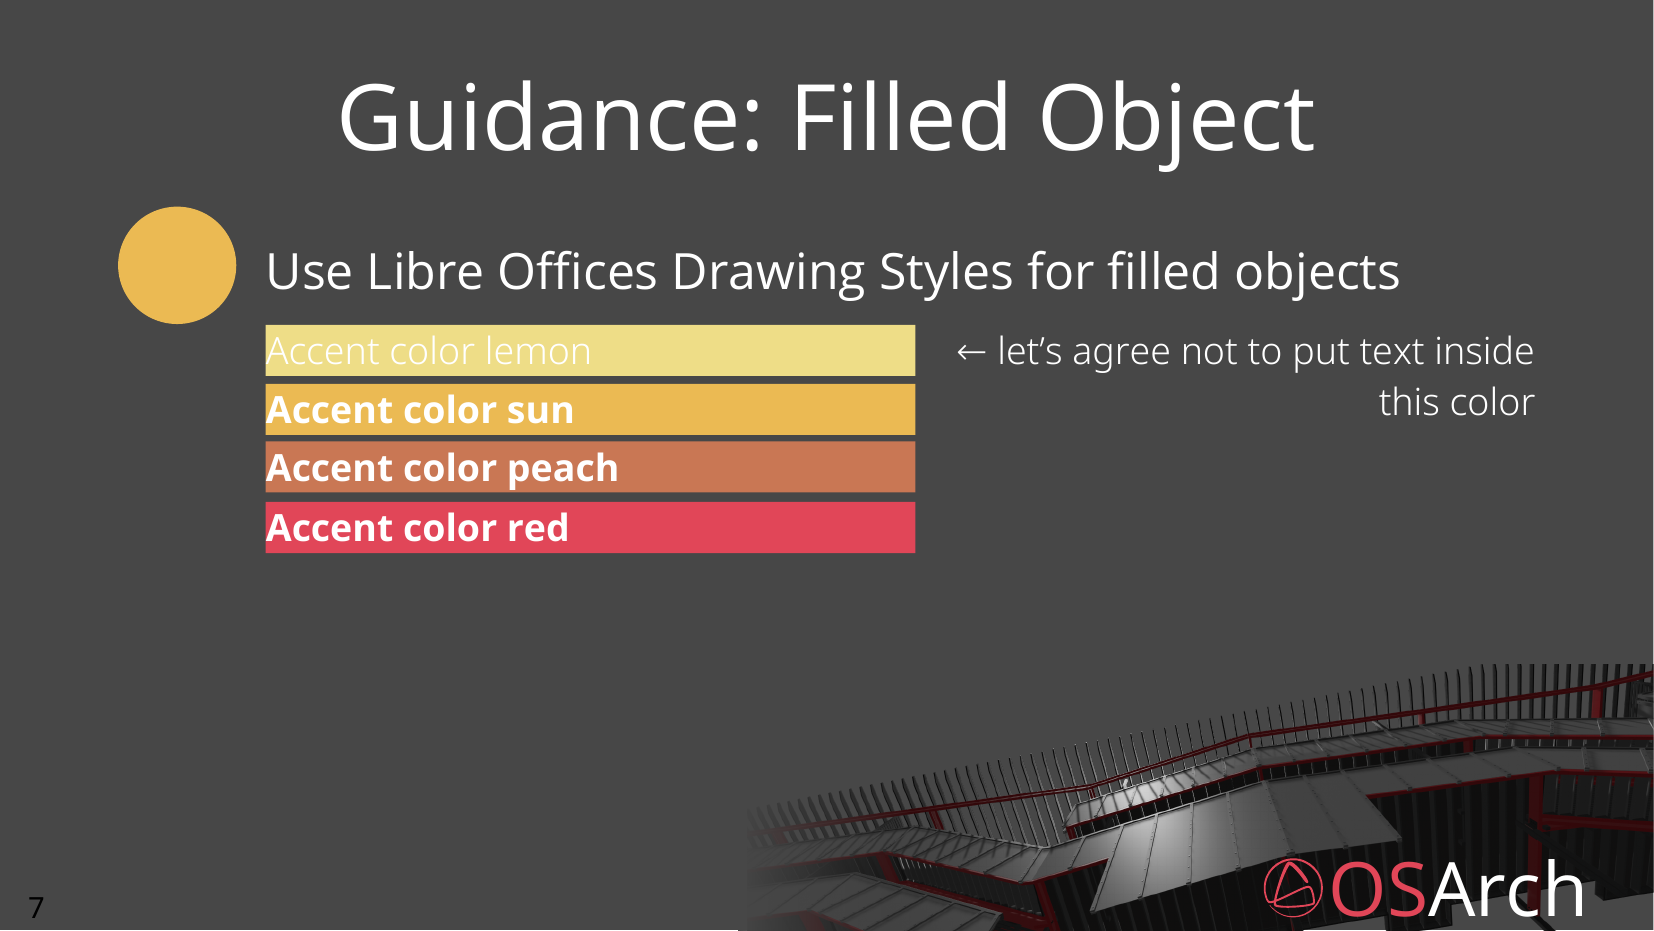

# Guidance: Filled Object
Use Libre Offices Drawing Styles for filled objects
Accent color lemon
← let’s agree not to put text inside this color
Accent color sun
Accent color peach
Accent color red